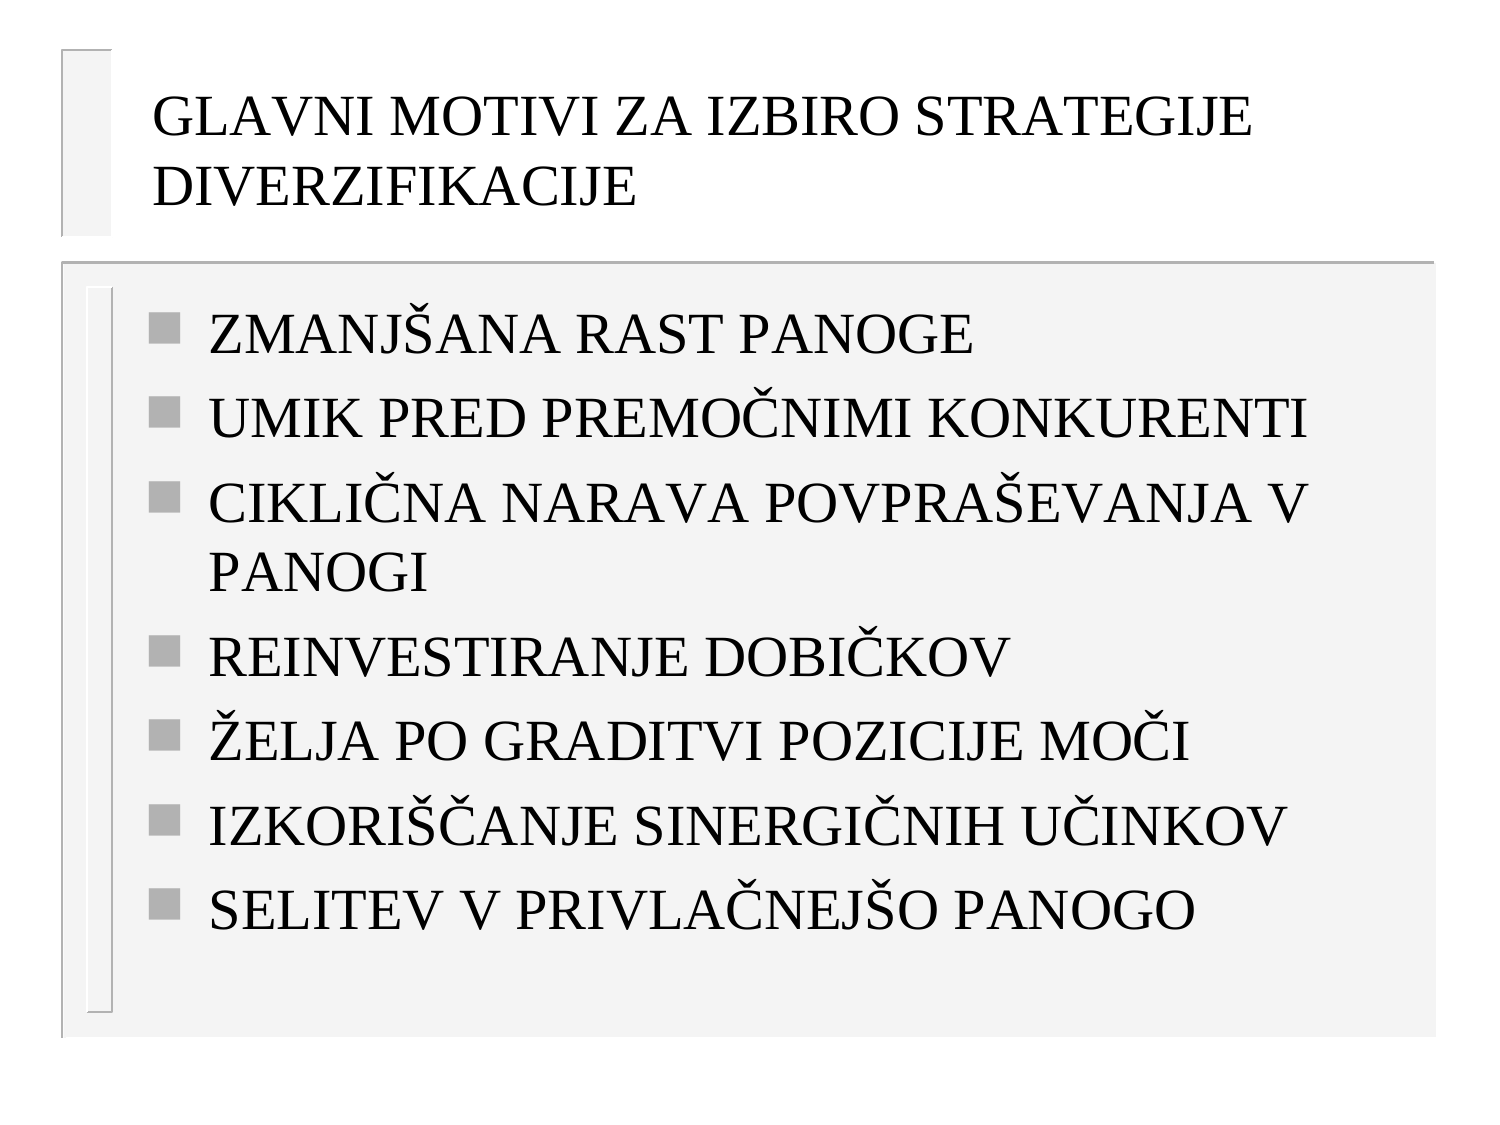

# GLAVNI MOTIVI ZA IZBIRO STRATEGIJE DIVERZIFIKACIJE
ZMANJŠANA RAST PANOGE
UMIK PRED PREMOČNIMI KONKURENTI
CIKLIČNA NARAVA POVPRAŠEVANJA V PANOGI
REINVESTIRANJE DOBIČKOV
ŽELJA PO GRADITVI POZICIJE MOČI
IZKORIŠČANJE SINERGIČNIH UČINKOV
SELITEV V PRIVLAČNEJŠO PANOGO